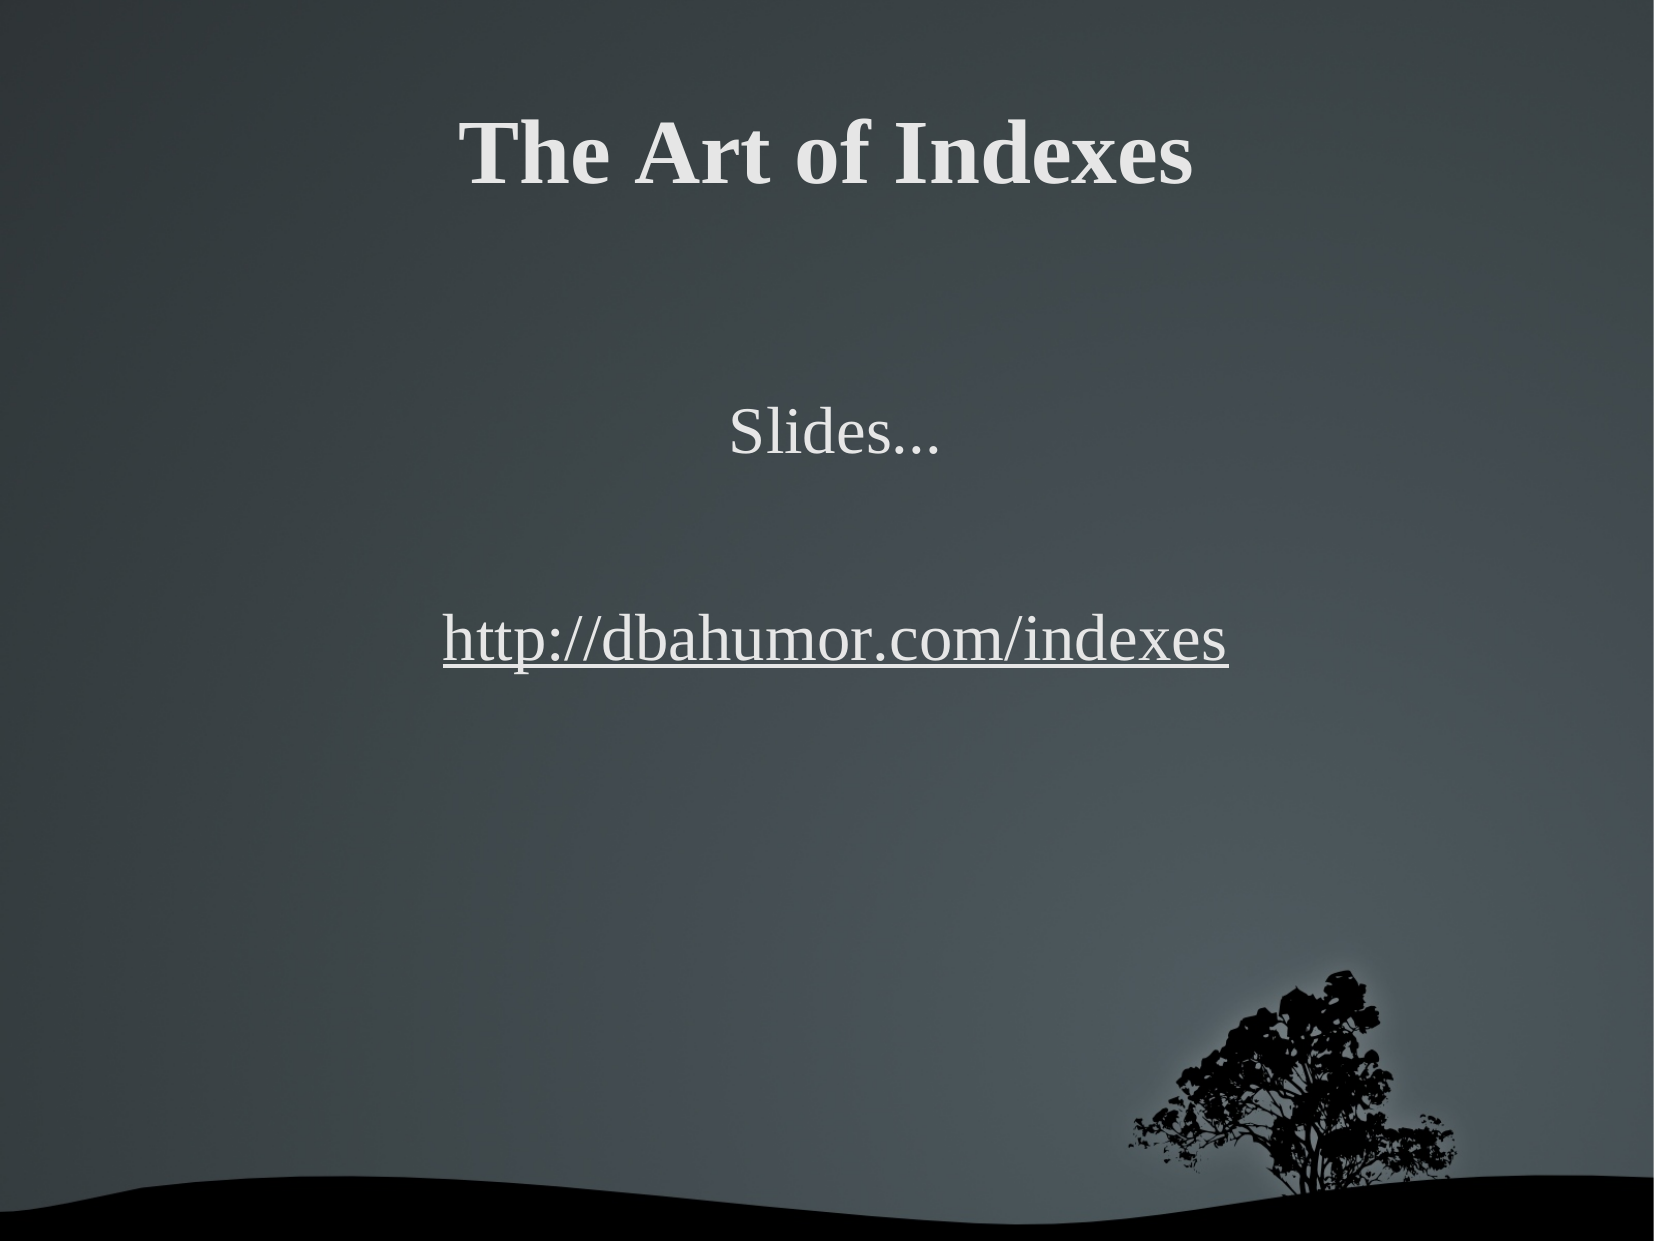

# The Art of Indexes
Slides...
http://dbahumor.com/indexes